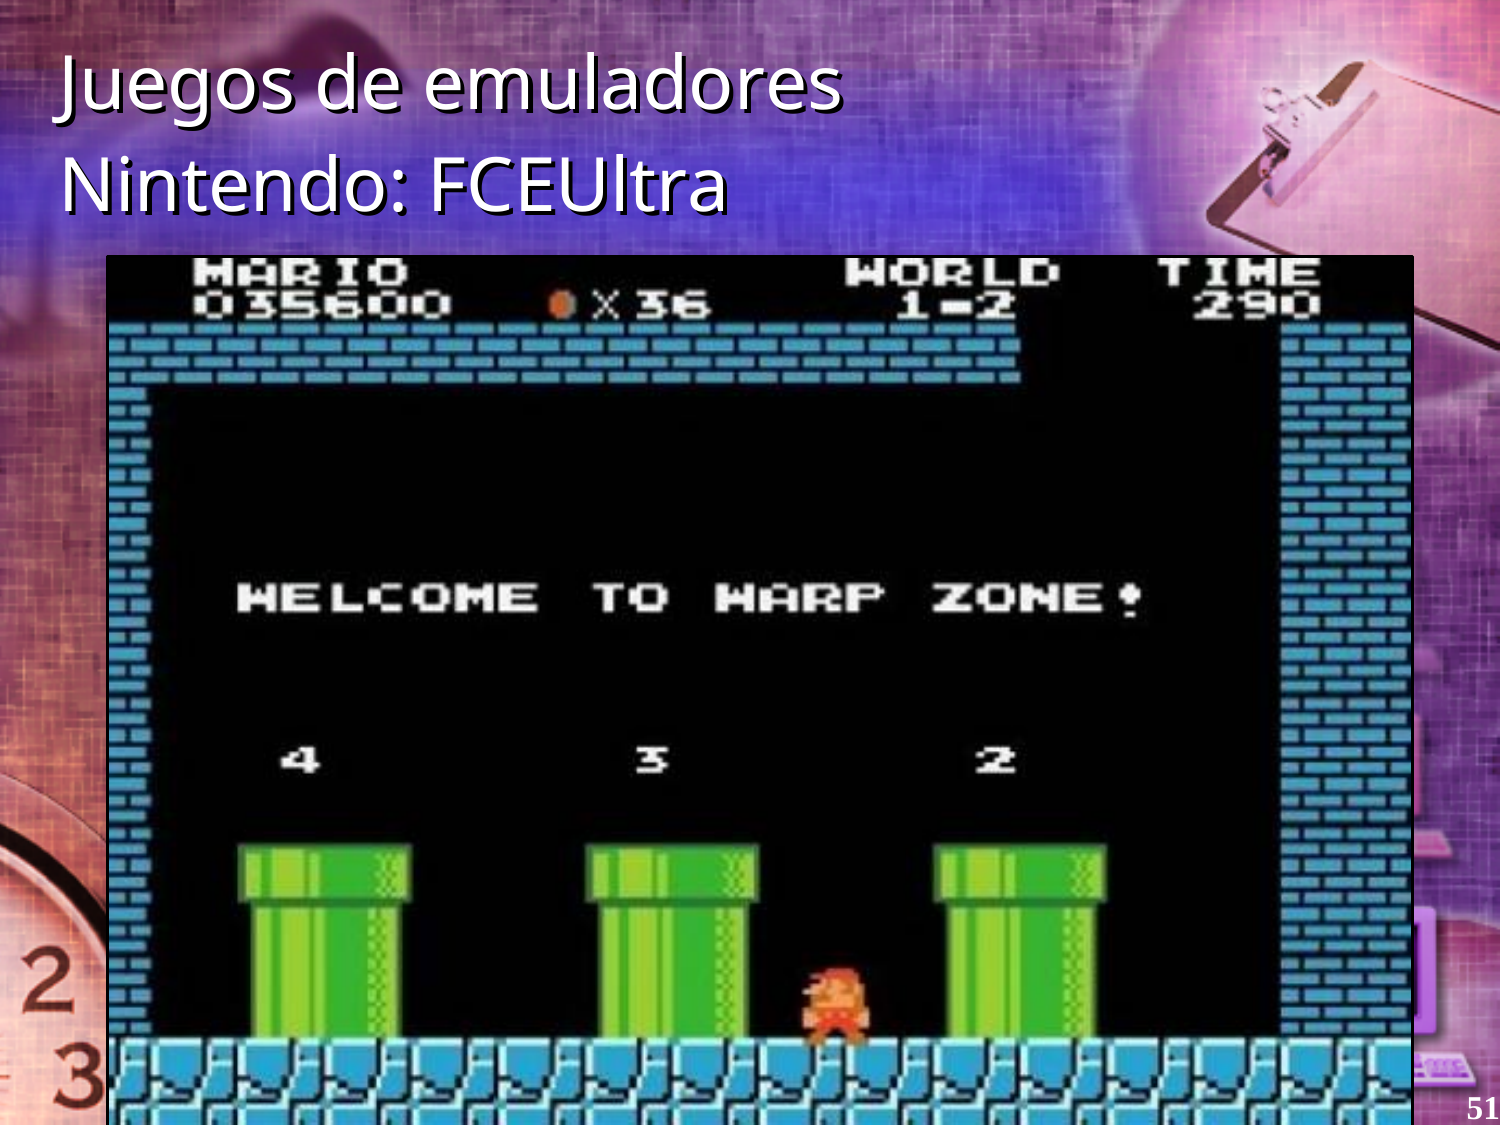

# Juegos de emuladores Nintendo: FCEUltra
51